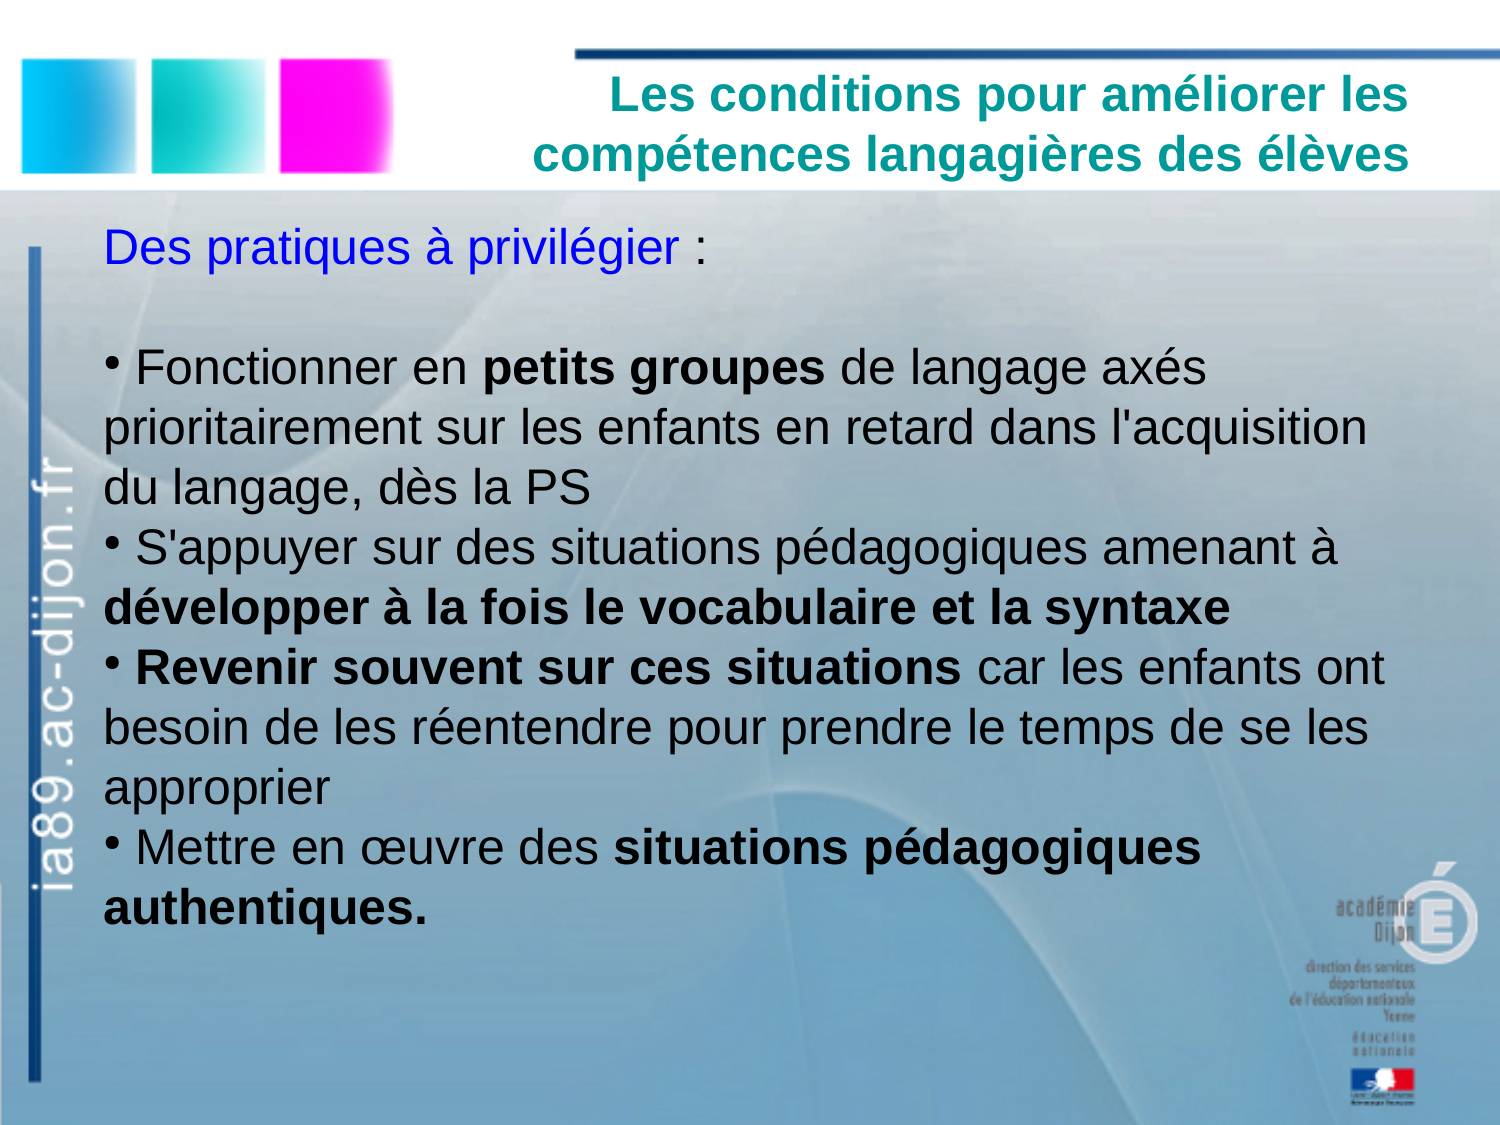

# Les conditions pour améliorer les compétences langagières des élèves
Des pratiques à privilégier :
 Fonctionner en petits groupes de langage axés prioritairement sur les enfants en retard dans l'acquisition du langage, dès la PS
 S'appuyer sur des situations pédagogiques amenant à développer à la fois le vocabulaire et la syntaxe
 Revenir souvent sur ces situations car les enfants ont besoin de les réentendre pour prendre le temps de se les approprier
 Mettre en œuvre des situations pédagogiques authentiques.